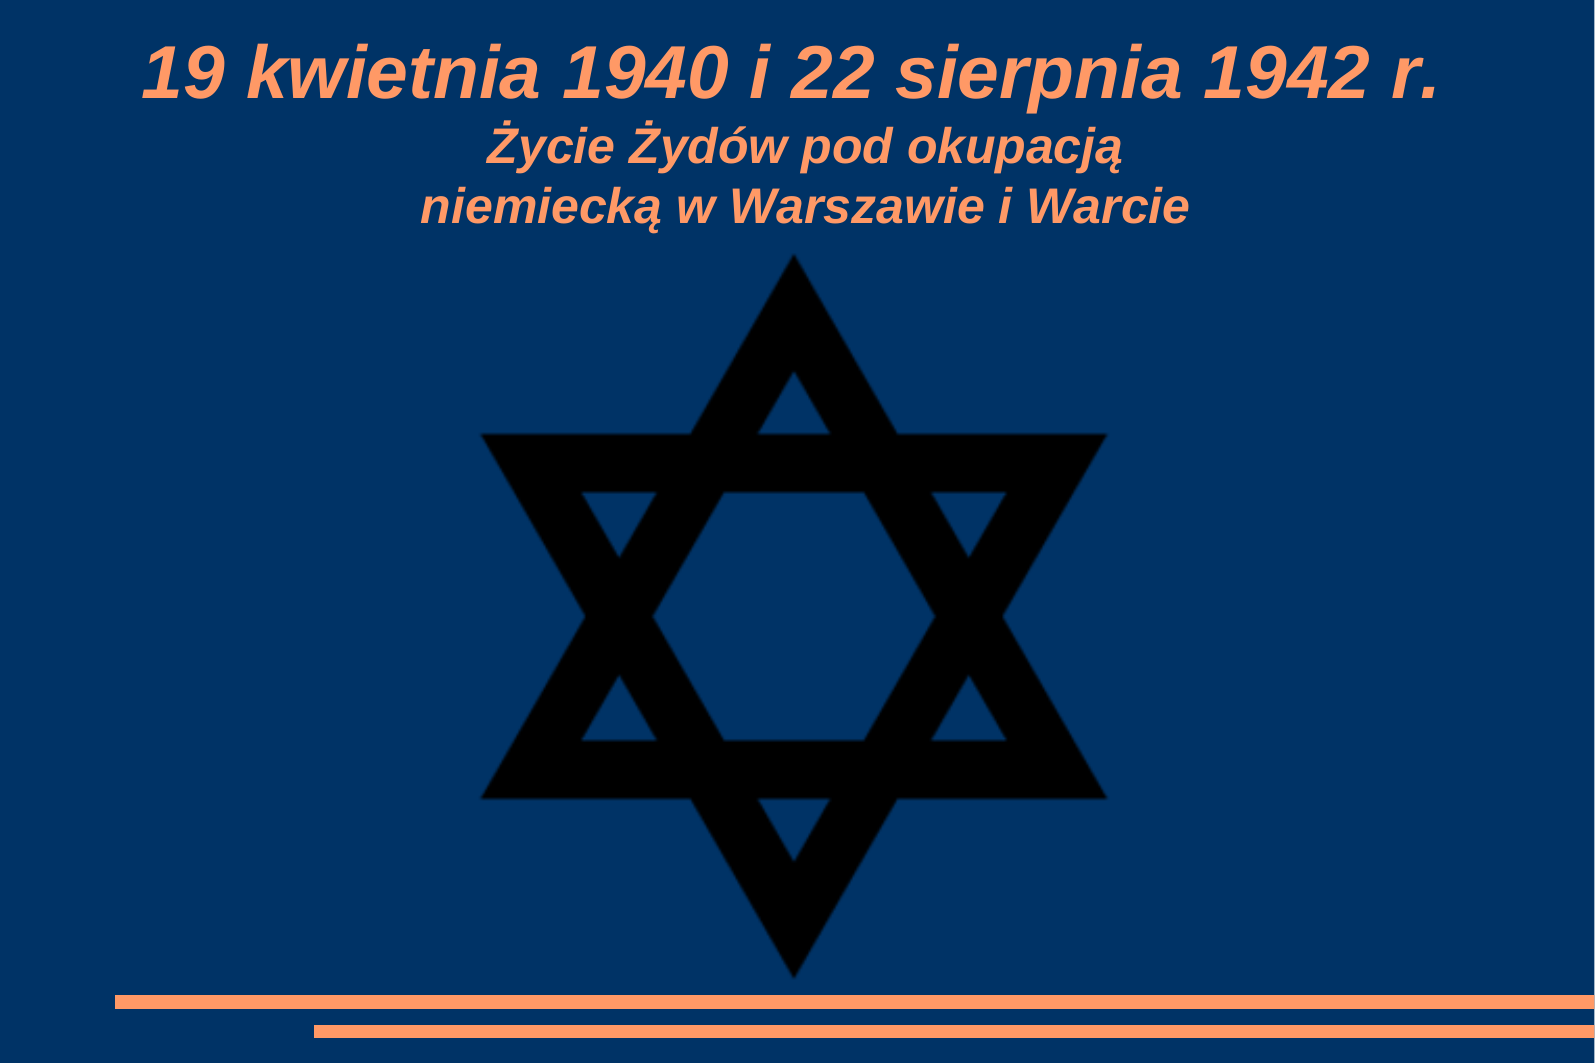

# 19 kwietnia 1940 i 22 sierpnia 1942 r. Życie Żydów pod okupacją niemiecką w Warszawie i Warcie